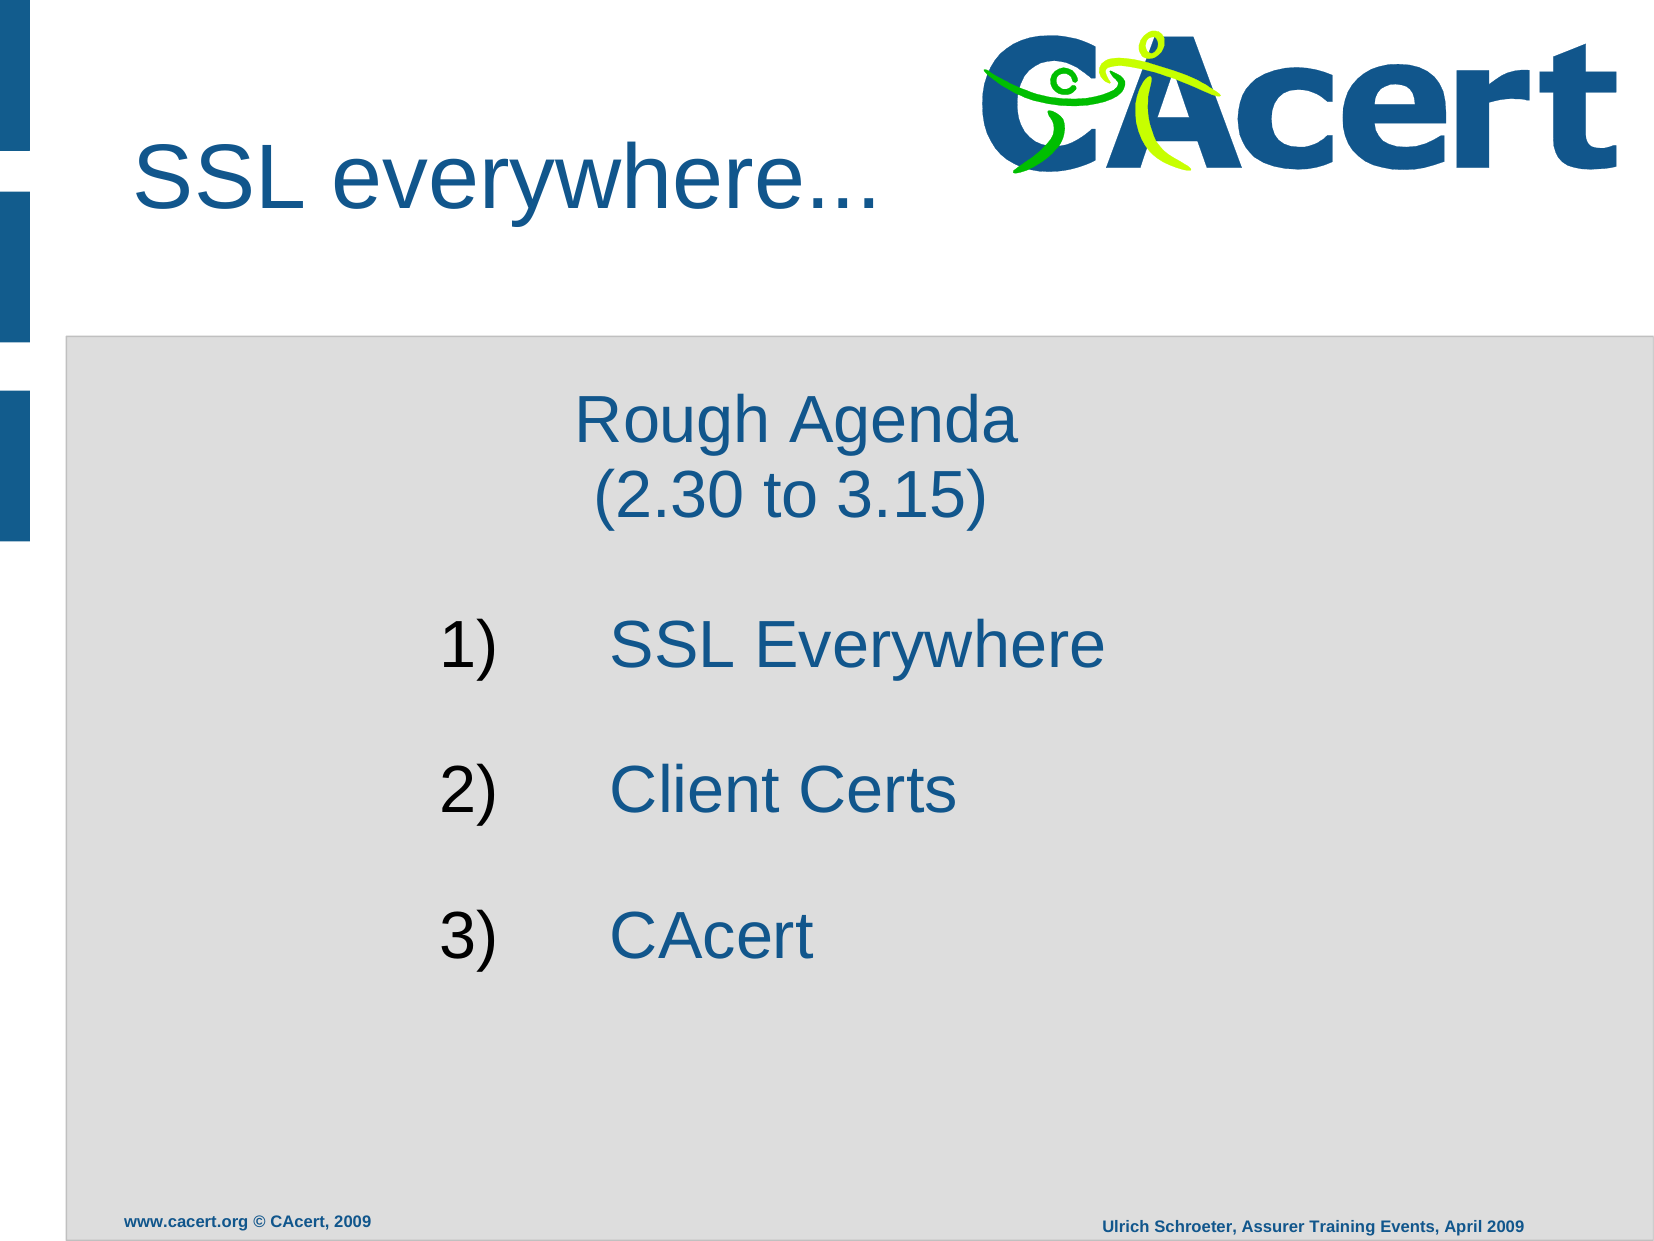

SSL everywhere...
 Rough Agenda
 (2.30 to 3.15)
 SSL Everywhere
 Client Certs
 CAcert